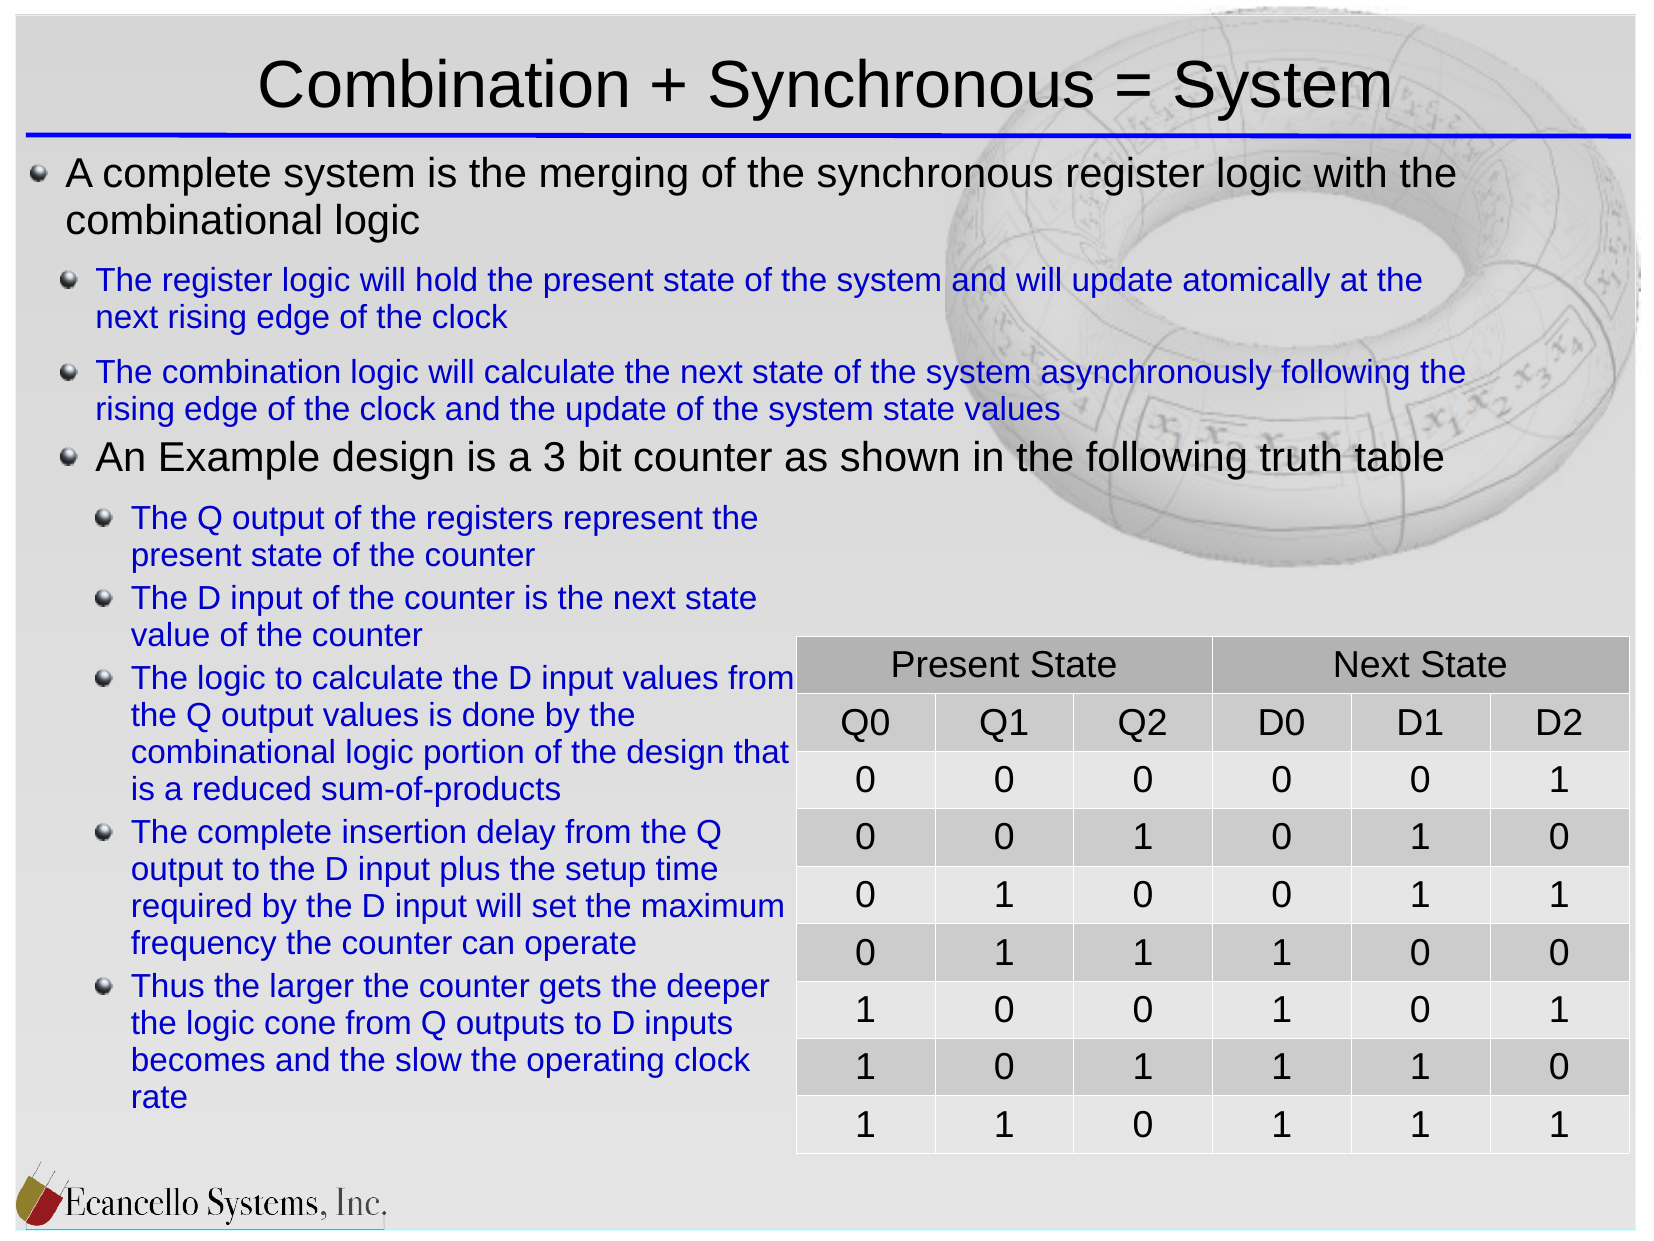

# Combination + Synchronous = System
A complete system is the merging of the synchronous register logic with the combinational logic
The register logic will hold the present state of the system and will update atomically at the next rising edge of the clock
The combination logic will calculate the next state of the system asynchronously following the rising edge of the clock and the update of the system state values
An Example design is a 3 bit counter as shown in the following truth table
The Q output of the registers represent the present state of the counter
The D input of the counter is the next state value of the counter
The logic to calculate the D input values from the Q output values is done by the combinational logic portion of the design that is a reduced sum-of-products
The complete insertion delay from the Q output to the D input plus the setup time required by the D input will set the maximum frequency the counter can operate
Thus the larger the counter gets the deeper the logic cone from Q outputs to D inputs becomes and the slow the operating clock rate
| Present State | | | Next State | | |
| --- | --- | --- | --- | --- | --- |
| Q0 | Q1 | Q2 | D0 | D1 | D2 |
| 0 | 0 | 0 | 0 | 0 | 1 |
| 0 | 0 | 1 | 0 | 1 | 0 |
| 0 | 1 | 0 | 0 | 1 | 1 |
| 0 | 1 | 1 | 1 | 0 | 0 |
| 1 | 0 | 0 | 1 | 0 | 1 |
| 1 | 0 | 1 | 1 | 1 | 0 |
| 1 | 1 | 0 | 1 | 1 | 1 |